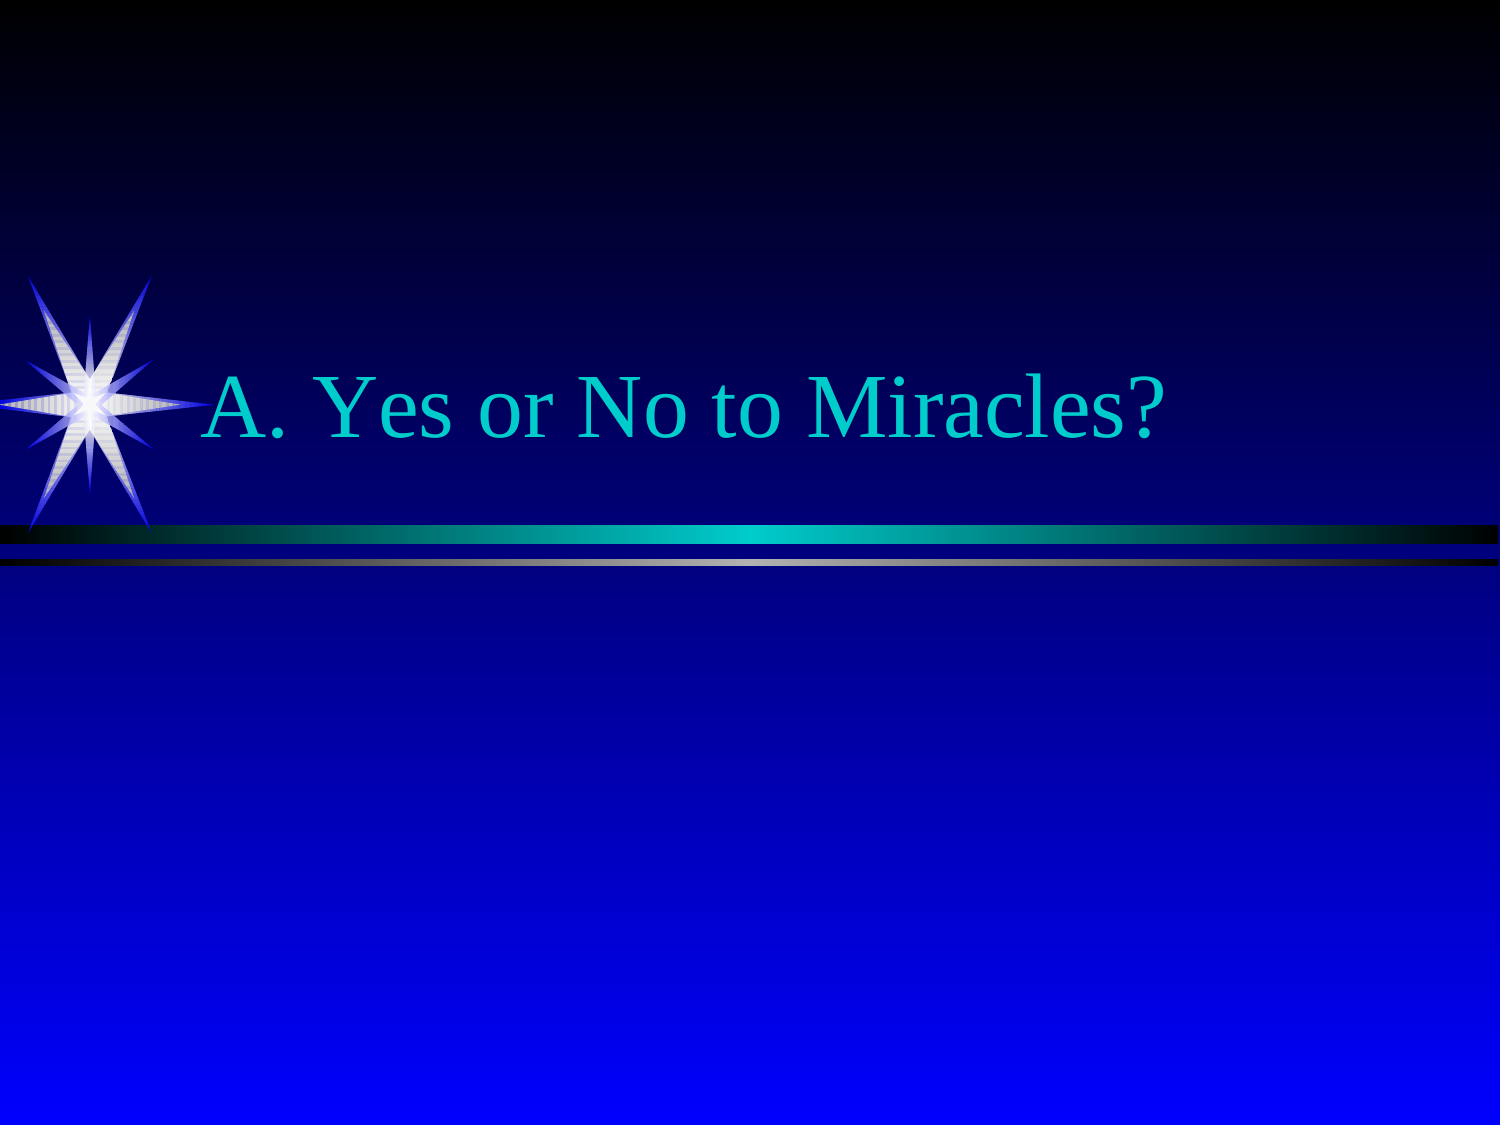

# A. Yes or No to Miracles?